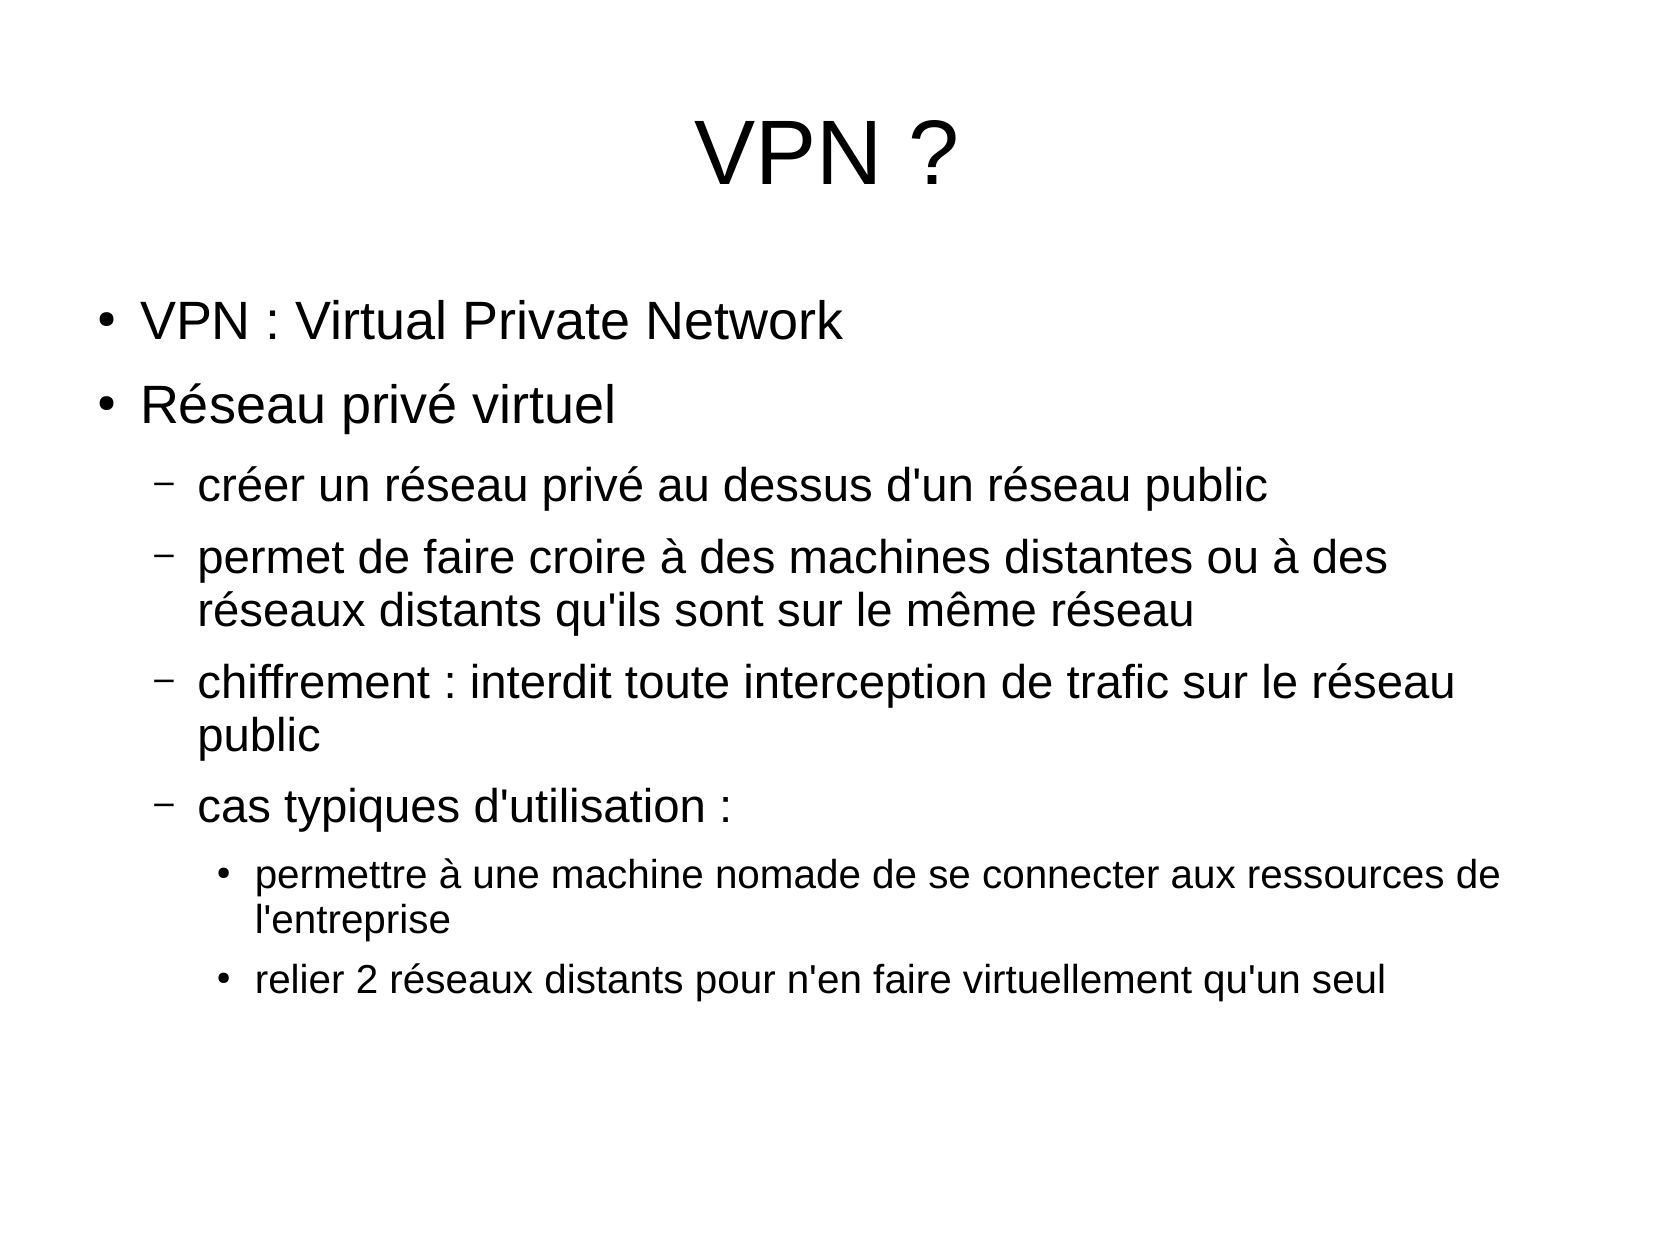

# VPN ?
VPN : Virtual Private Network
Réseau privé virtuel
créer un réseau privé au dessus d'un réseau public
permet de faire croire à des machines distantes ou à des réseaux distants qu'ils sont sur le même réseau
chiffrement : interdit toute interception de trafic sur le réseau public
cas typiques d'utilisation :
permettre à une machine nomade de se connecter aux ressources de l'entreprise
relier 2 réseaux distants pour n'en faire virtuellement qu'un seul